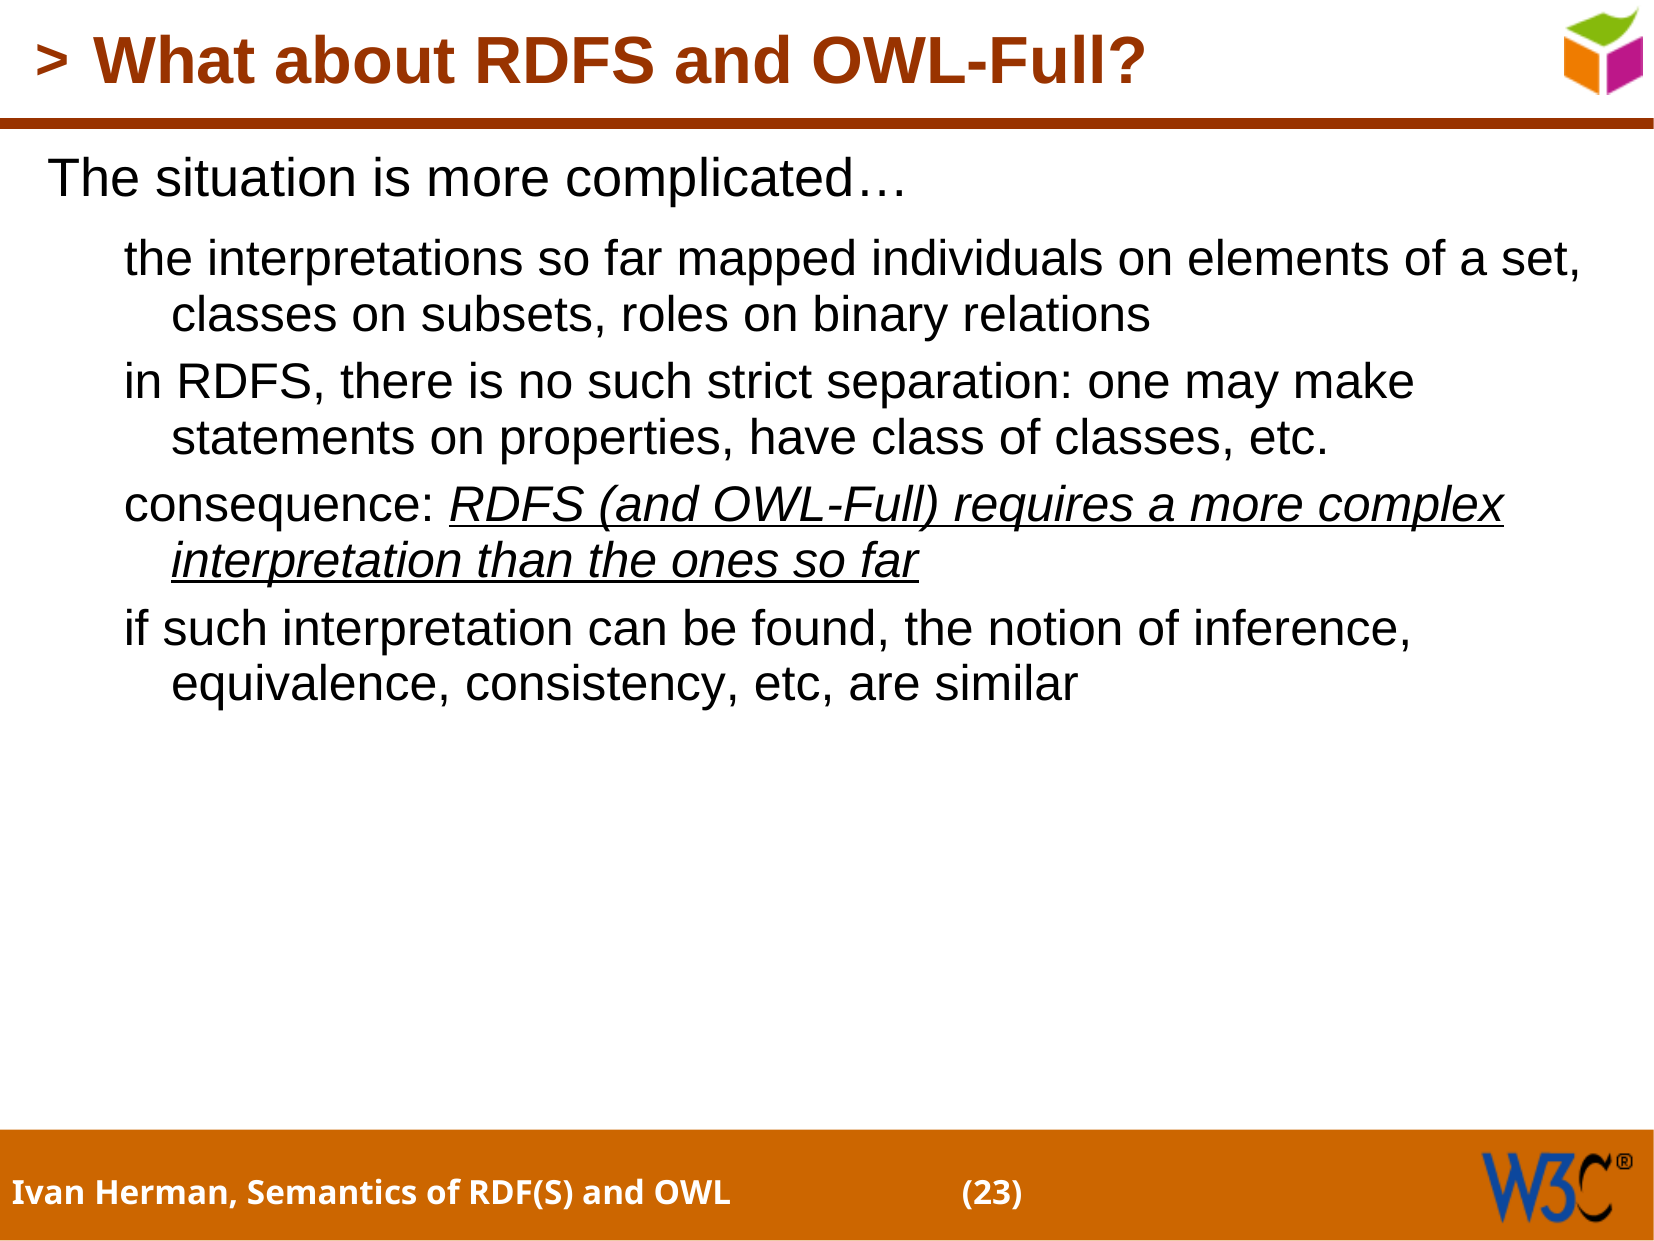

# What about RDFS and OWL-Full?
The situation is more complicated…
the interpretations so far mapped individuals on elements of a set, classes on subsets, roles on binary relations
in RDFS, there is no such strict separation: one may make statements on properties, have class of classes, etc.
consequence: RDFS (and OWL-Full) requires a more complex interpretation than the ones so far
if such interpretation can be found, the notion of inference, equivalence, consistency, etc, are similar